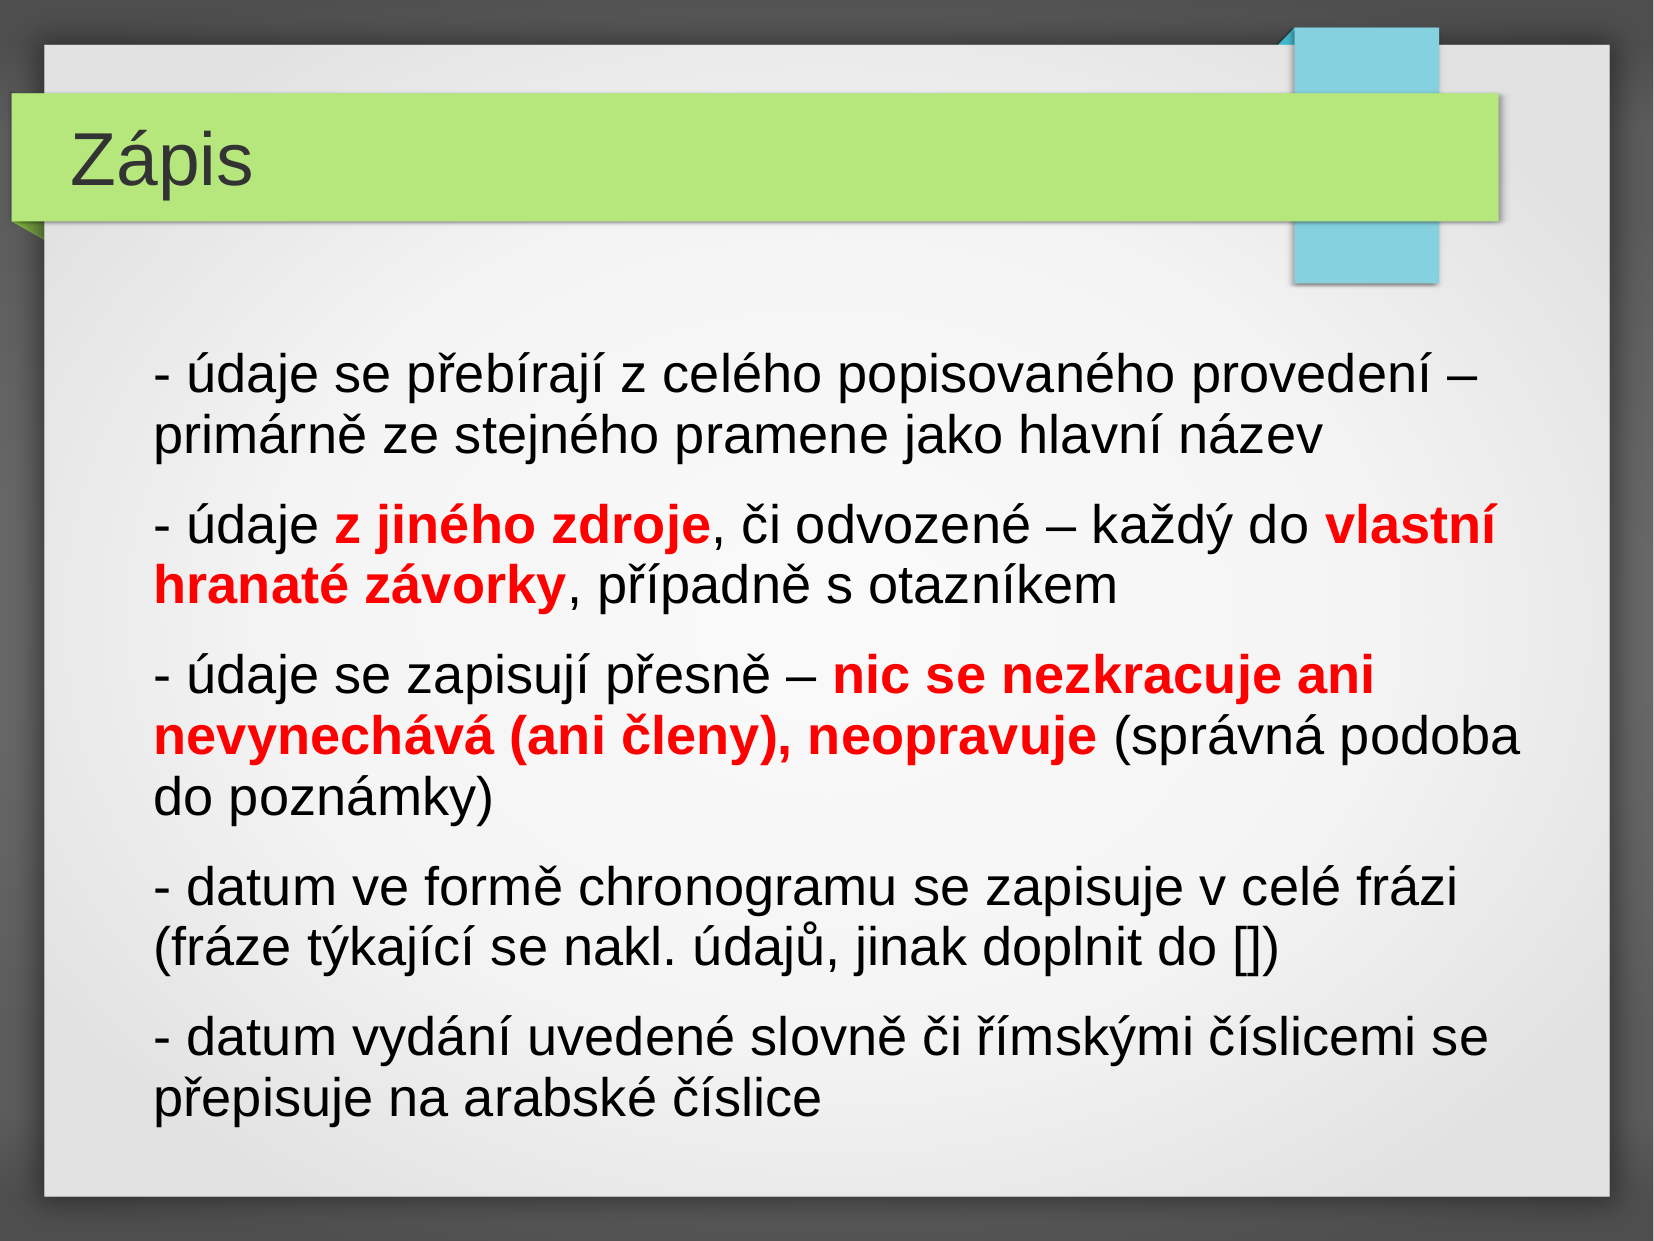

# Zápis
- údaje se přebírají z celého popisovaného provedení – primárně ze stejného pramene jako hlavní název
- údaje z jiného zdroje, či odvozené – každý do vlastní hranaté závorky, případně s otazníkem
- údaje se zapisují přesně – nic se nezkracuje ani nevynechává (ani členy), neopravuje (správná podoba do poznámky)
- datum ve formě chronogramu se zapisuje v celé frázi (fráze týkající se nakl. údajů, jinak doplnit do [])
- datum vydání uvedené slovně či římskými číslicemi se přepisuje na arabské číslice